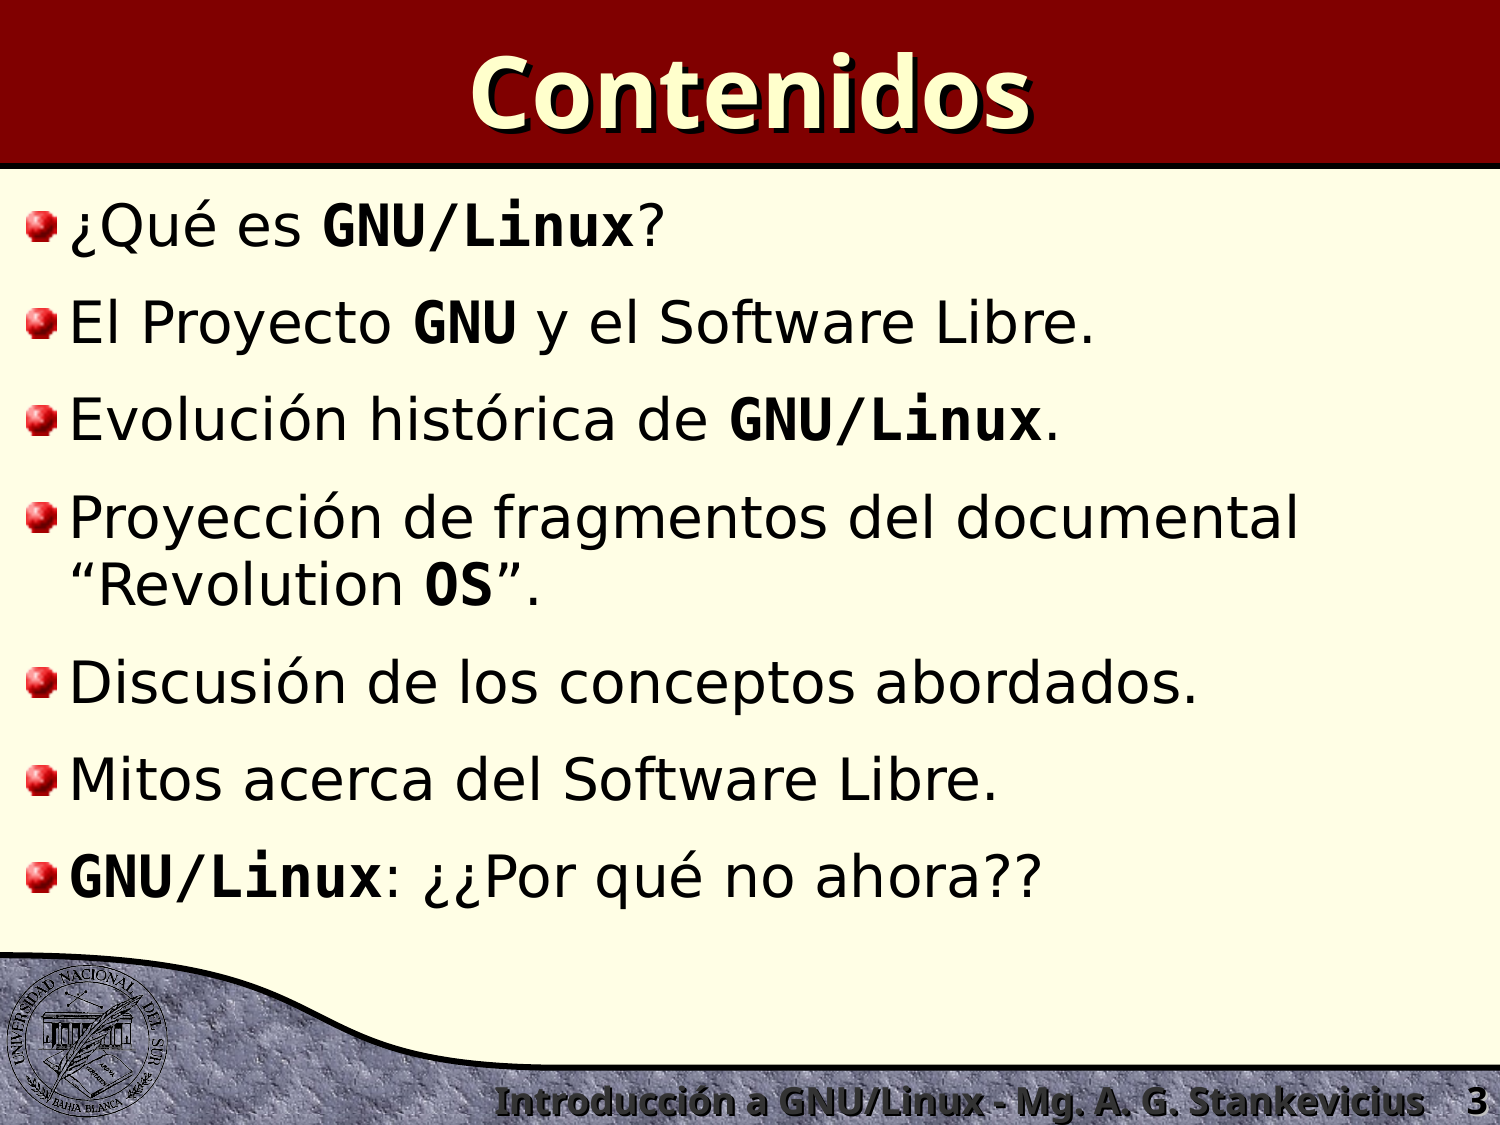

# Contenidos
¿Qué es GNU/Linux?
El Proyecto GNU y el Software Libre.
Evolución histórica de GNU/Linux.
Proyección de fragmentos del documental “Revolution OS”.
Discusión de los conceptos abordados.
Mitos acerca del Software Libre.
GNU/Linux: ¿¿Por qué no ahora??
3